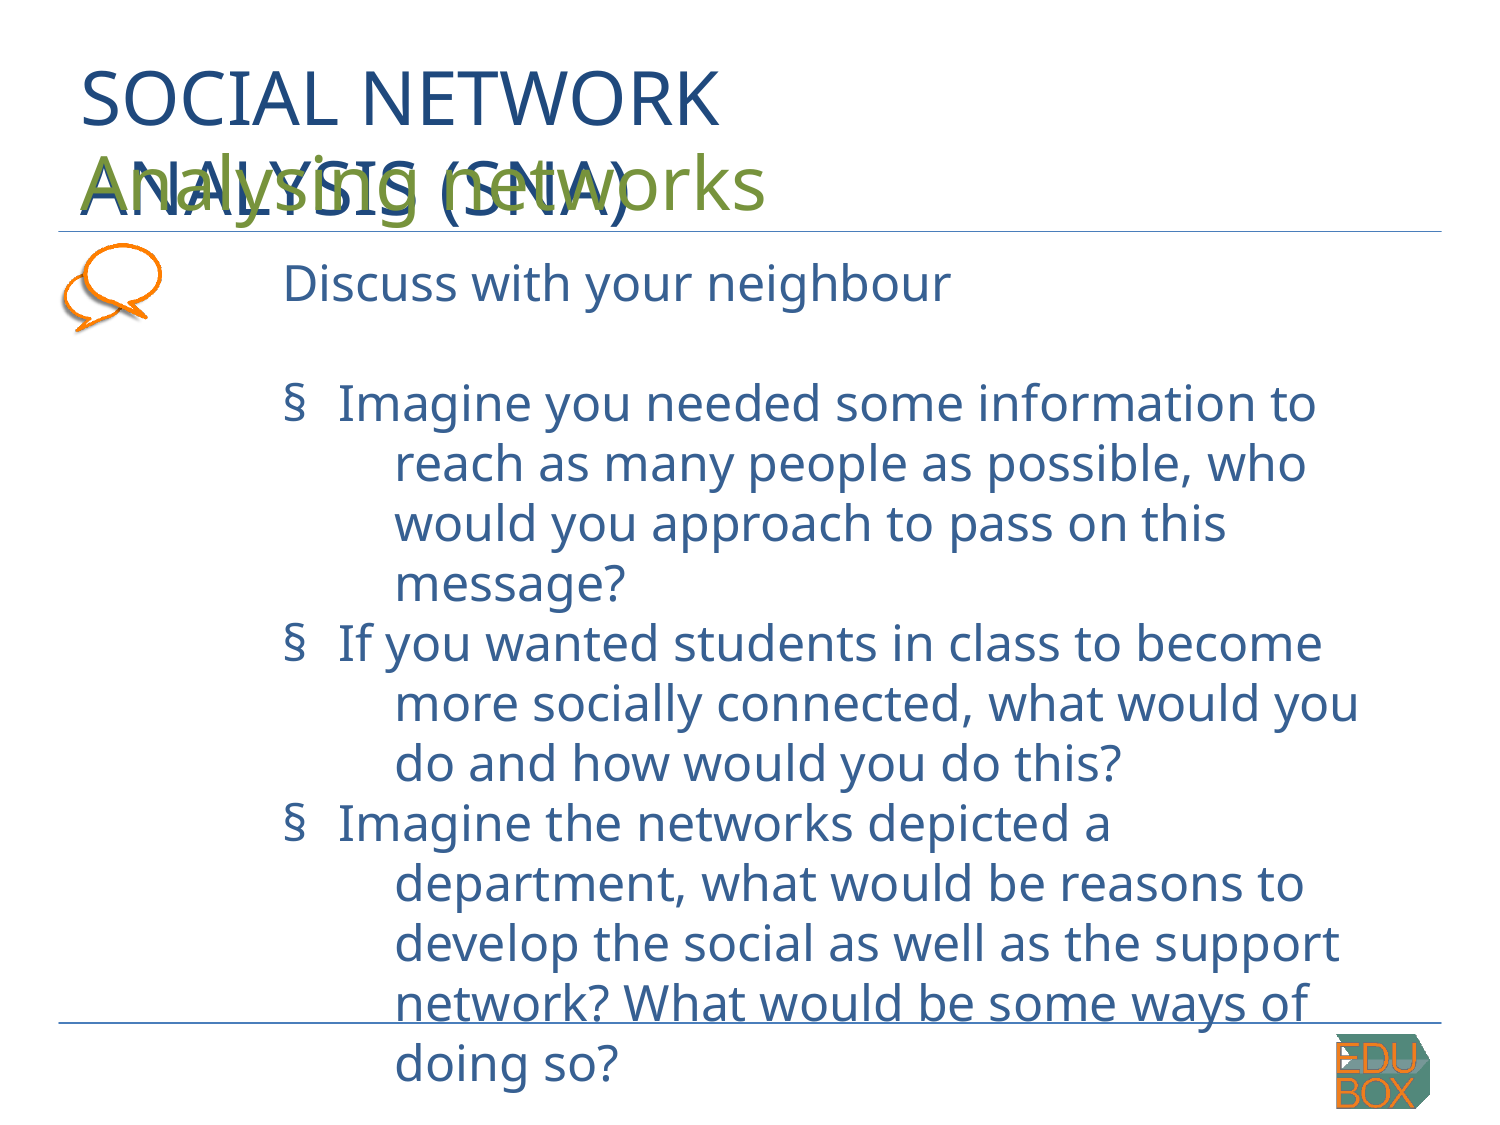

# SOCIAL NETWORK ANALYSIS (SNA)
Analysing networks
Discuss with your neighbour
Imagine you needed some information to reach as many people as possible, who would you approach to pass on this message?
If you wanted students in class to become more socially connected, what would you do and how would you do this?
Imagine the networks depicted a department, what would be reasons to develop the social as well as the support network? What would be some ways of doing so?